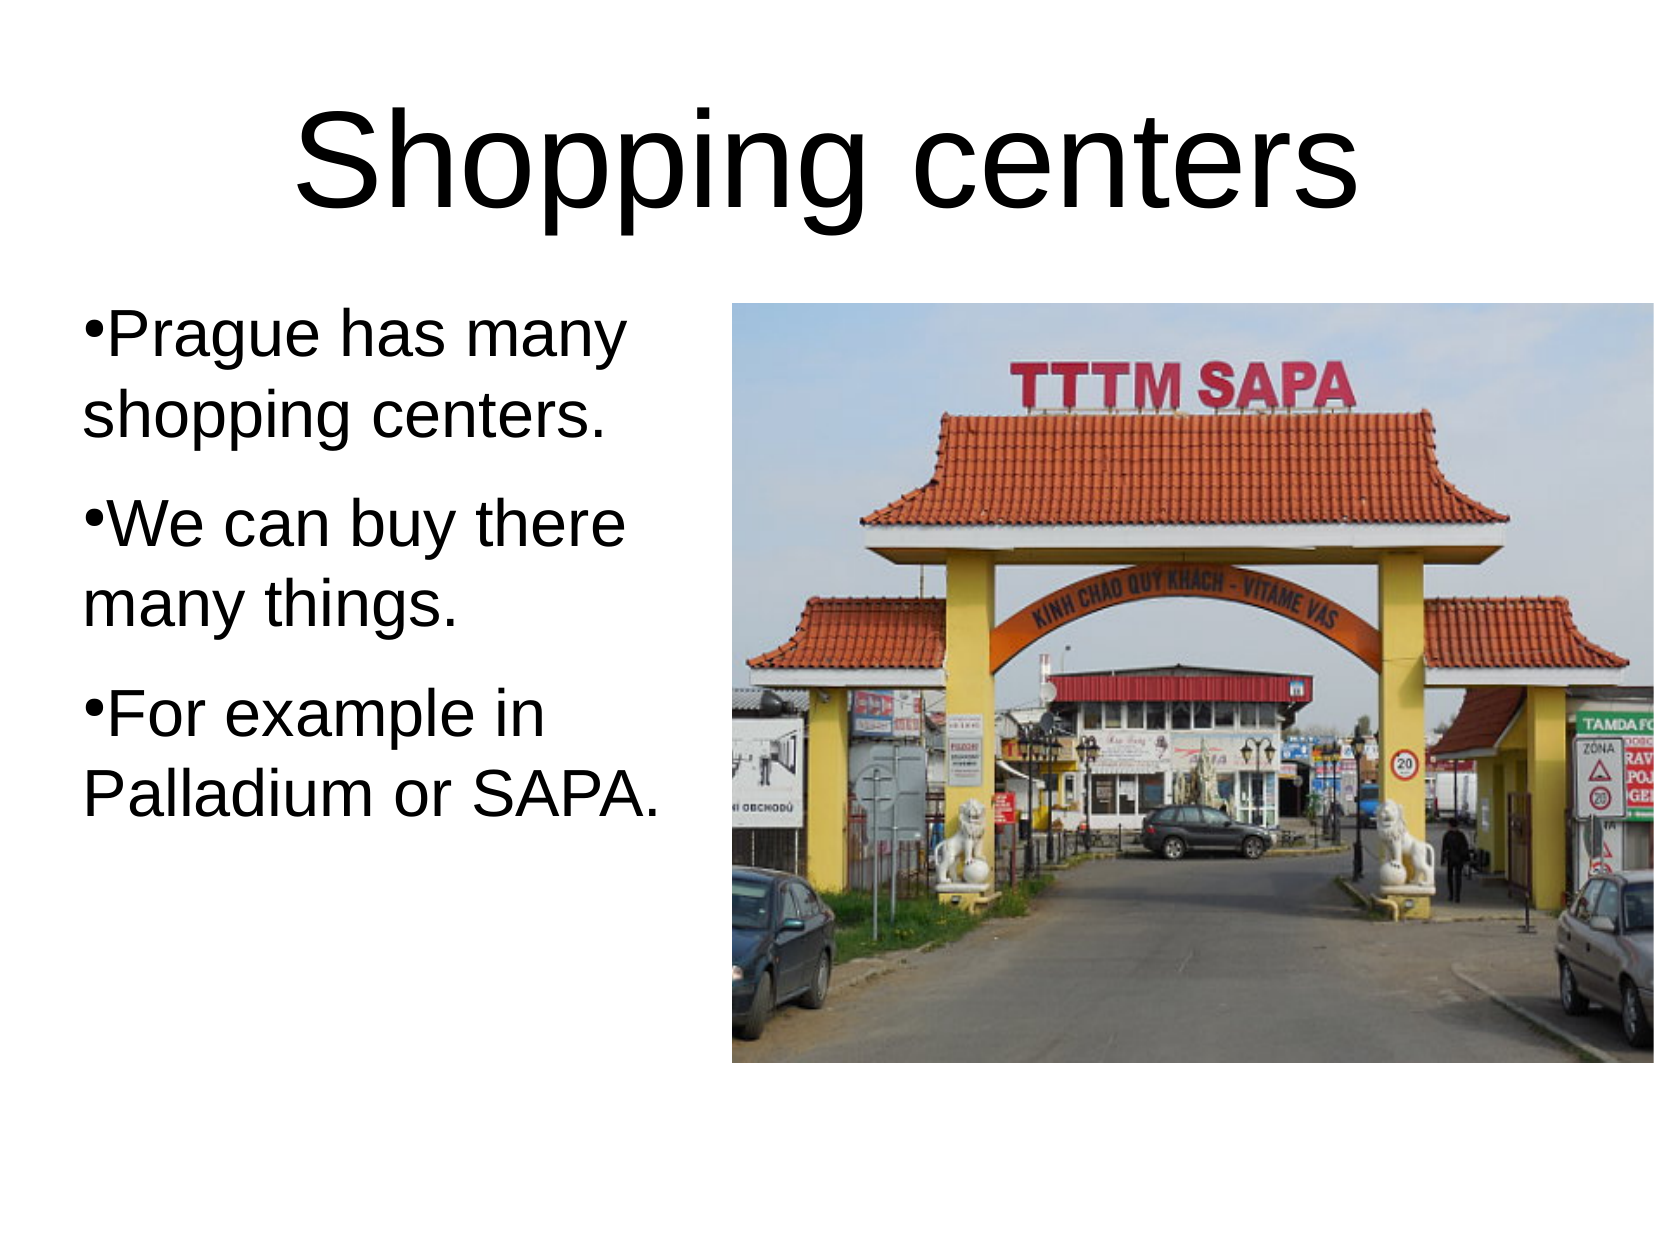

# Shopping centers
Prague has many shopping centers.
We can buy there many things.
For example in Palladium or SAPA.